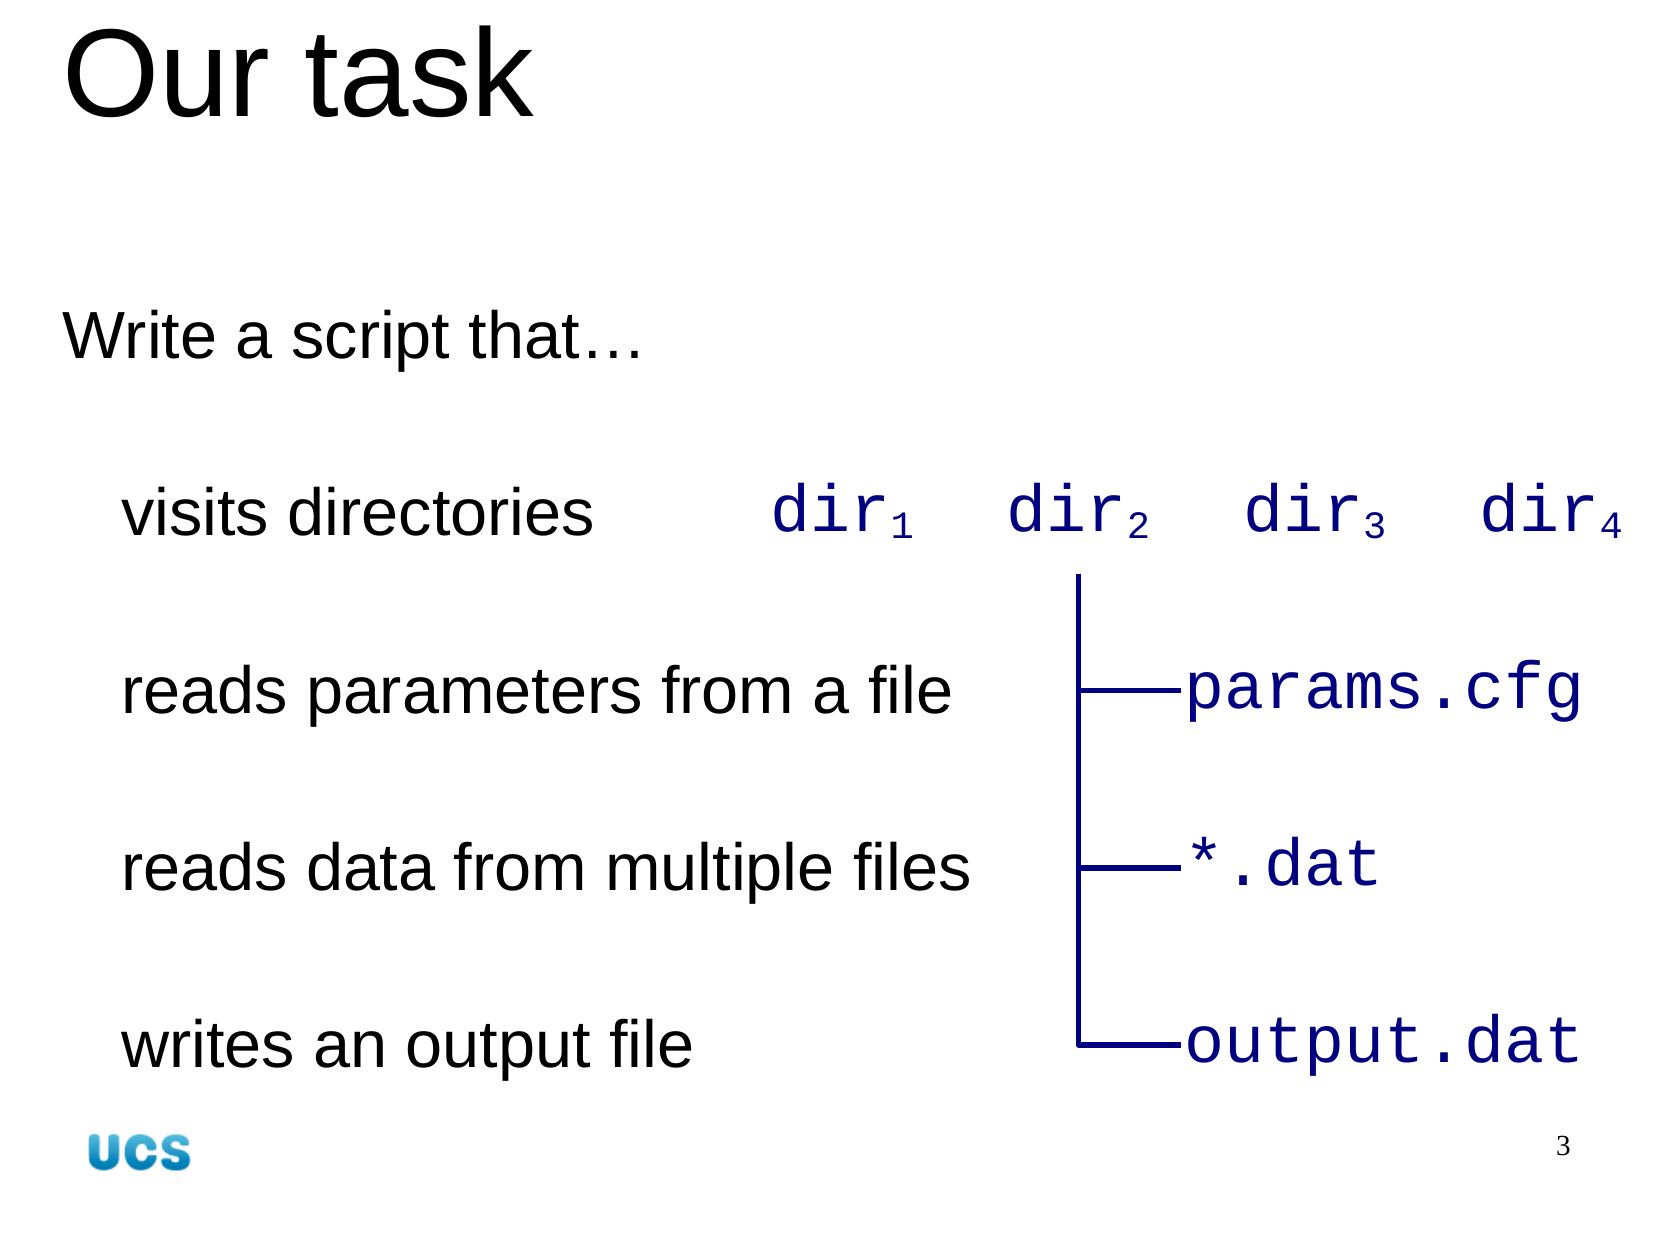

Our task
Write a script that…
visits directories
dir1
dir2
dir3
dir4
reads parameters from a file
params.cfg
reads data from multiple files
*.dat
writes an output file
output.dat
3